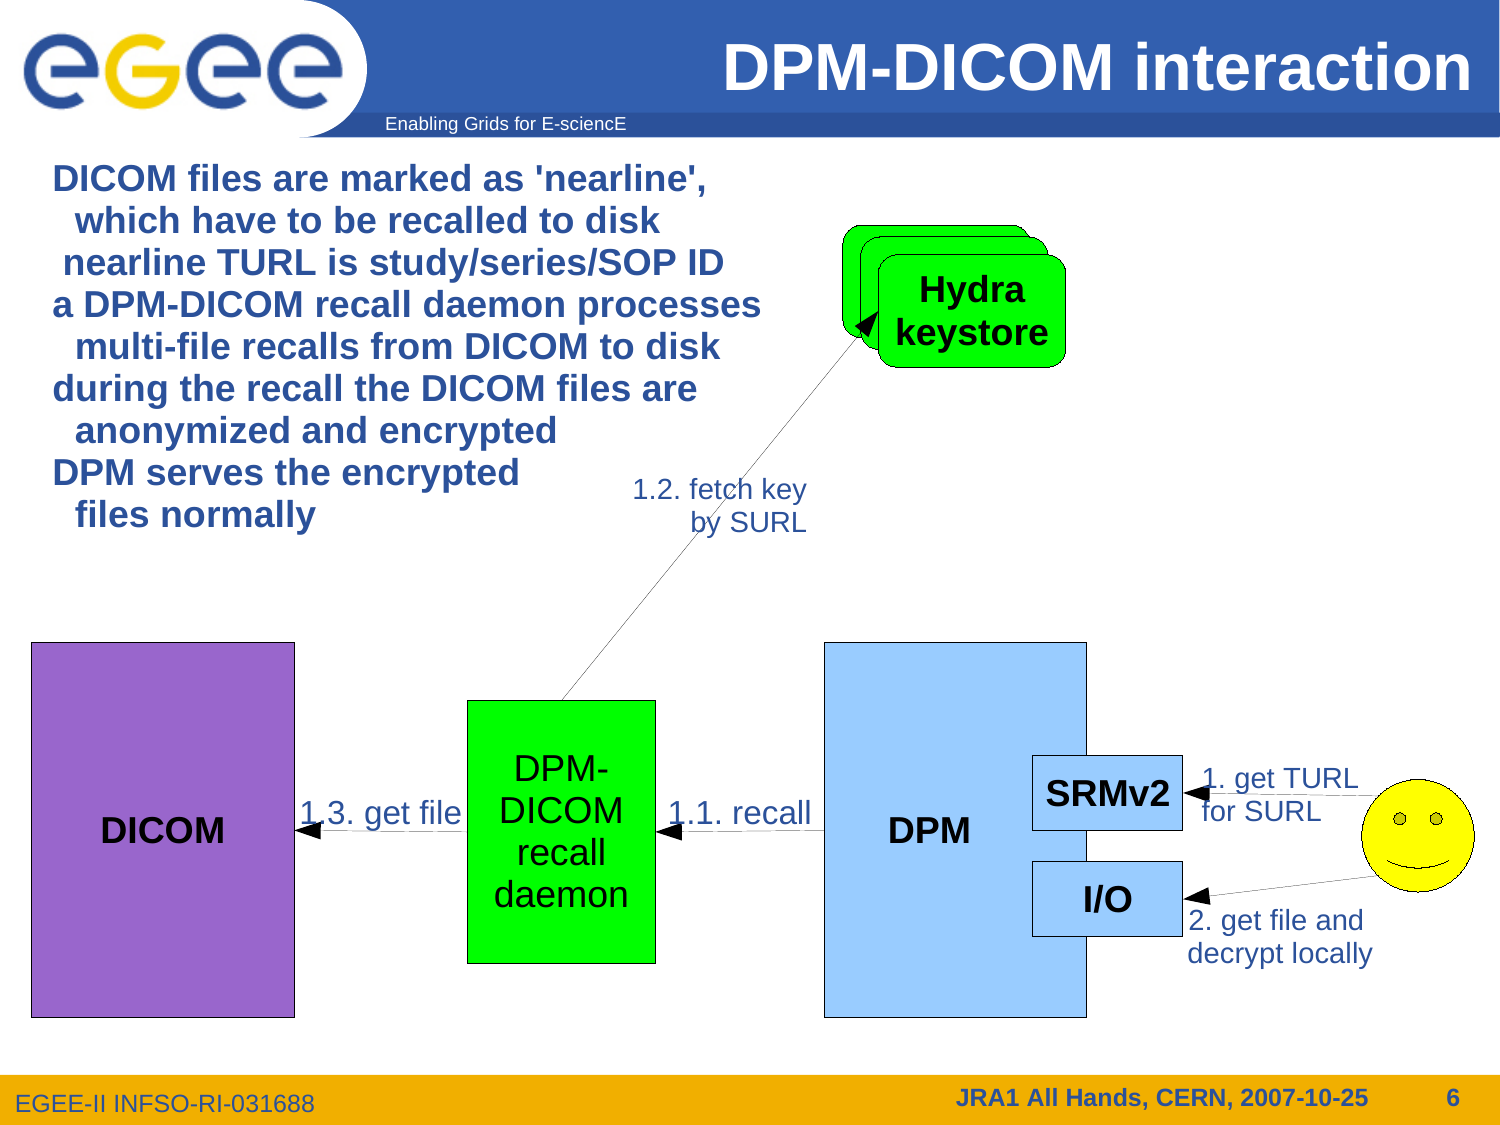

# DPM-DICOM interaction
DICOM files are marked as 'nearline', which have to be recalled to disk
 nearline TURL is study/series/SOP ID
a DPM-DICOM recall daemon processes multi-file recalls from DICOM to disk
during the recall the DICOM files are anonymized and encrypted
DPM serves the encrypted
files normally
Hydra
keystore
Hydra
keystore
Hydra
keystore
DICOM
DPM
DPM-
DICOM
recall
daemon
SRMv2
I/O
JRA1 All Hands, CERN, 2007-10-25
6